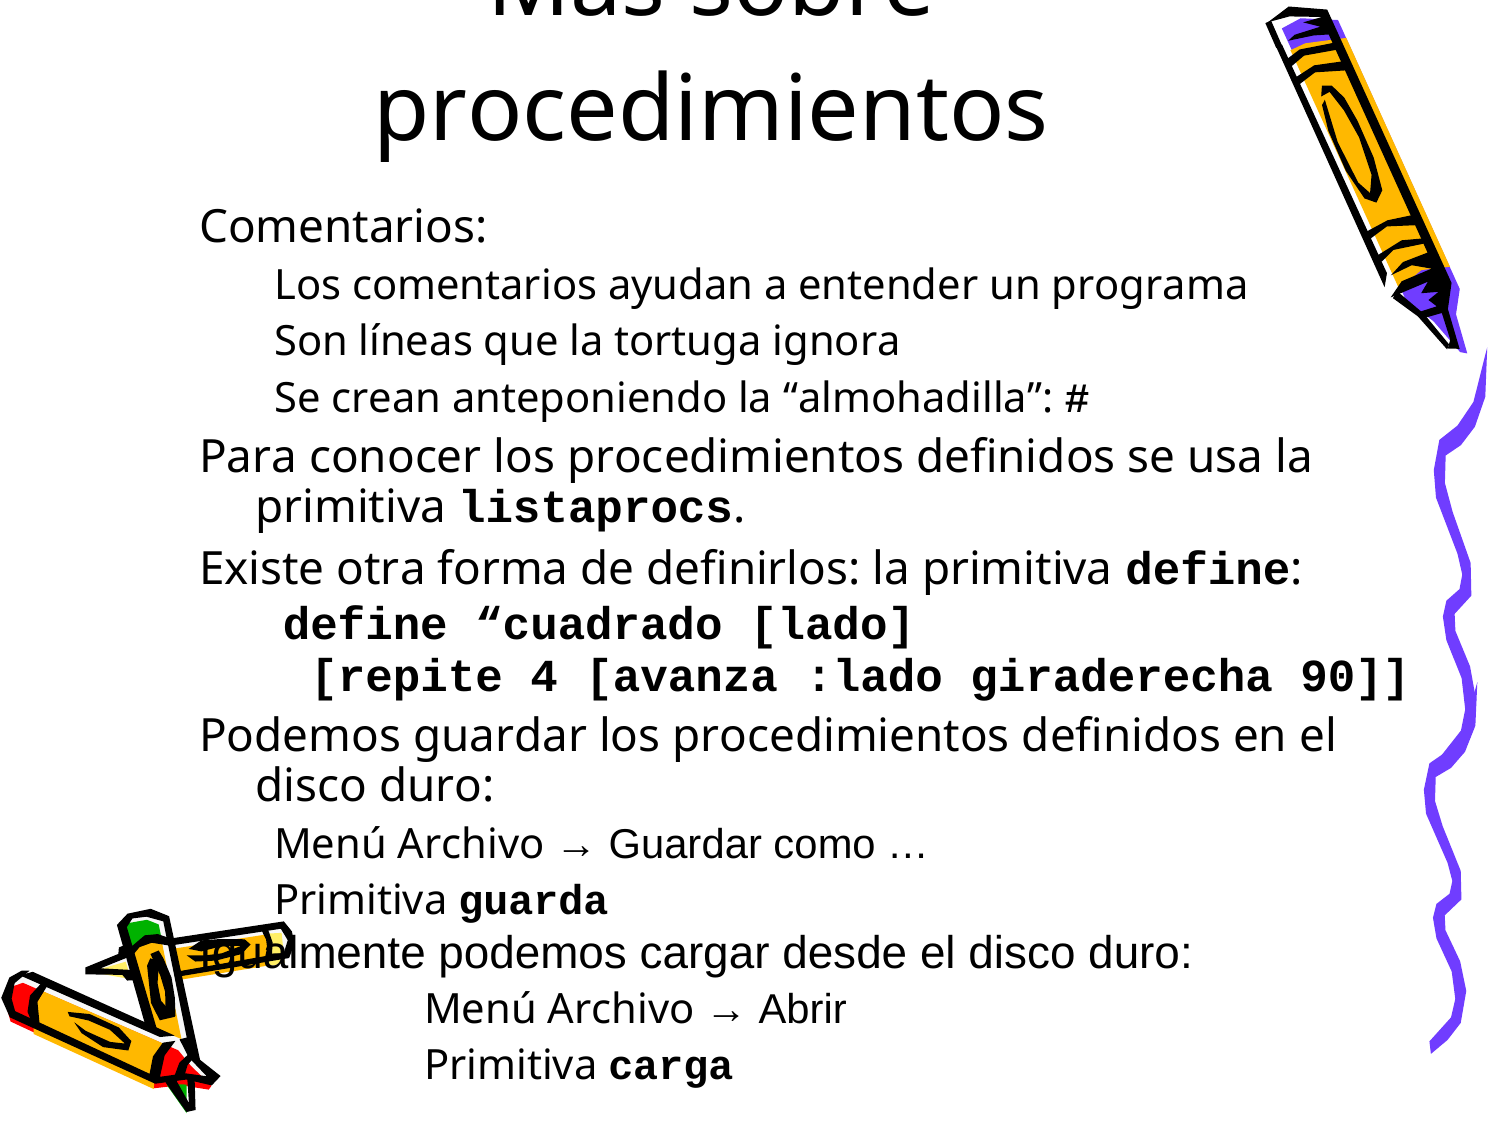

# Más sobre procedimientos
Comentarios:
Los comentarios ayudan a entender un programa
Son líneas que la tortuga ignora
Se crean anteponiendo la “almohadilla”: #
Para conocer los procedimientos definidos se usa la primitiva listaprocs.
Existe otra forma de definirlos: la primitiva define:
	 define “cuadrado [lado]
	 [repite 4 [avanza :lado giraderecha 90]]
Podemos guardar los procedimientos definidos en el disco duro:
Menú Archivo → Guardar como …
Primitiva guarda
Igualmente podemos cargar desde el disco duro:
Menú Archivo → Abrir
Primitiva carga